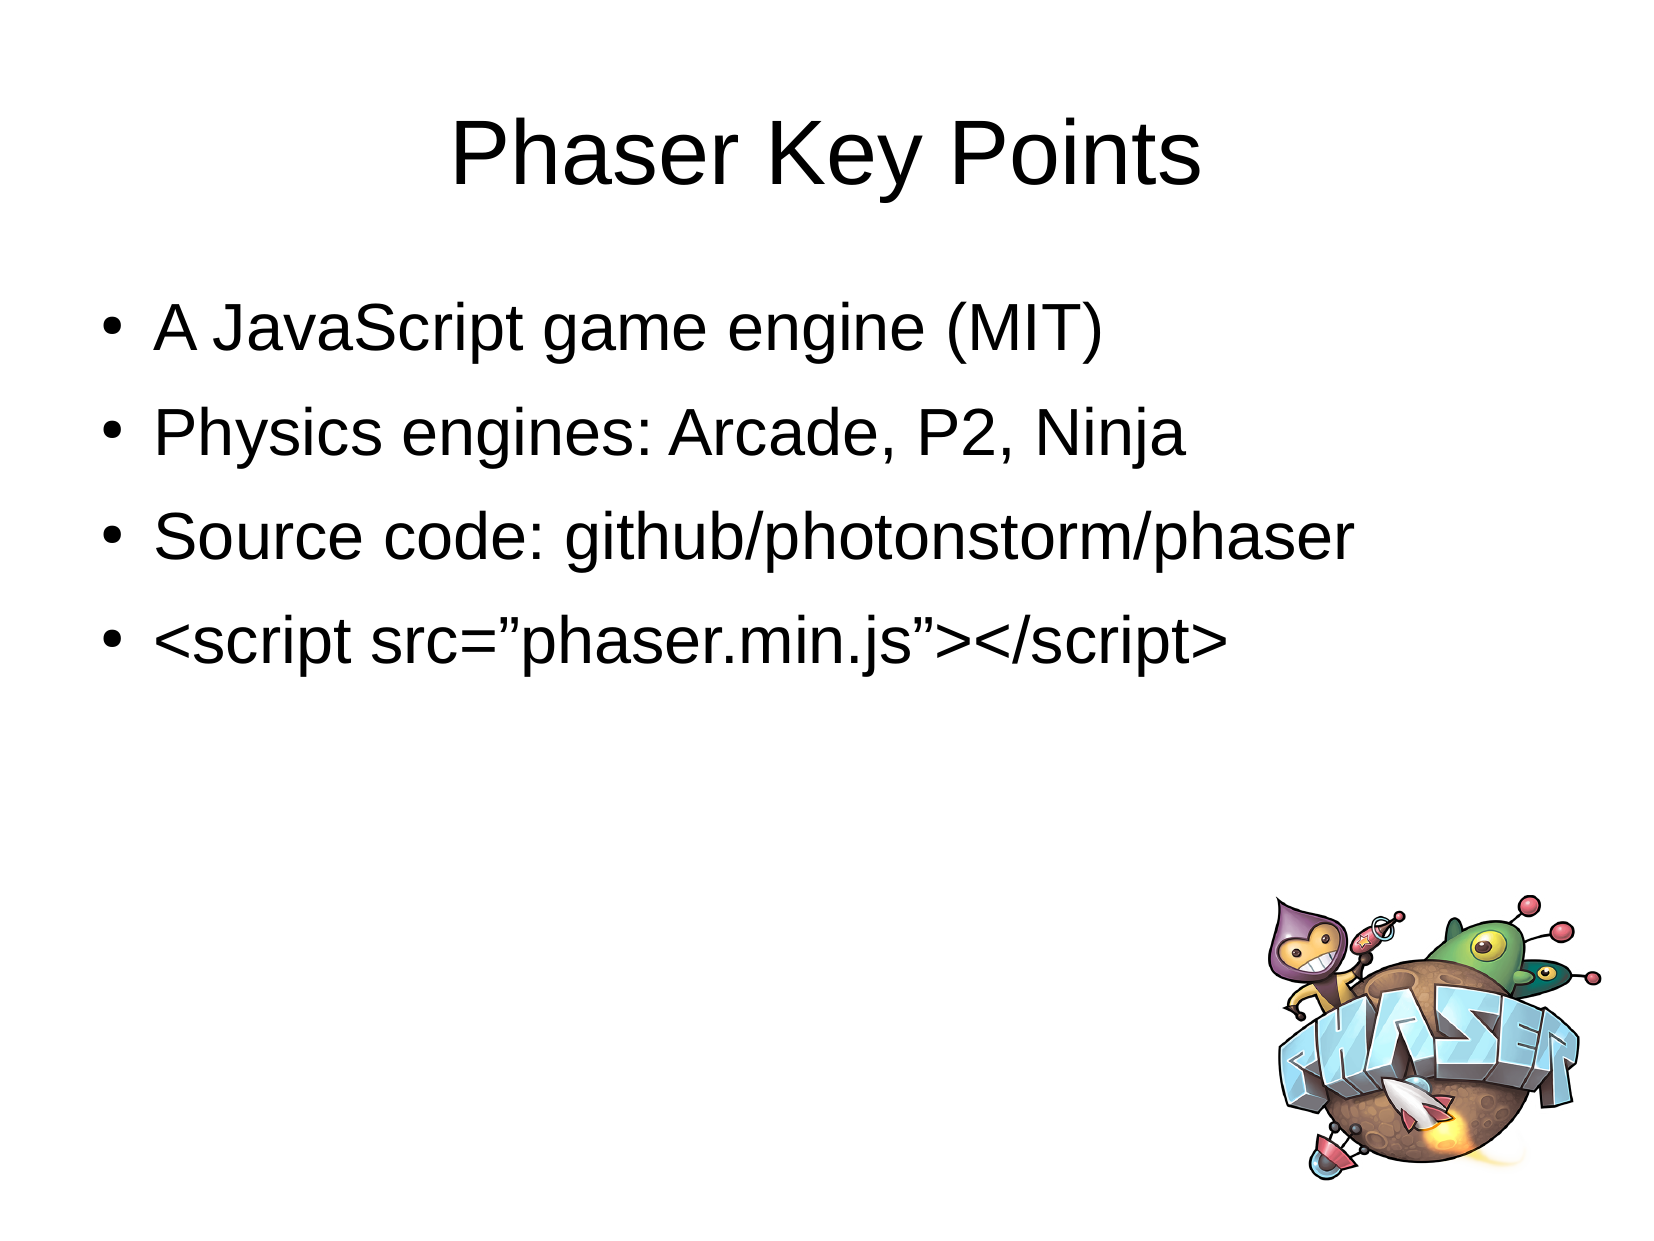

# Phaser Key Points
A JavaScript game engine (MIT)
Physics engines: Arcade, P2, Ninja
Source code: github/photonstorm/phaser
<script src=”phaser.min.js”></script>